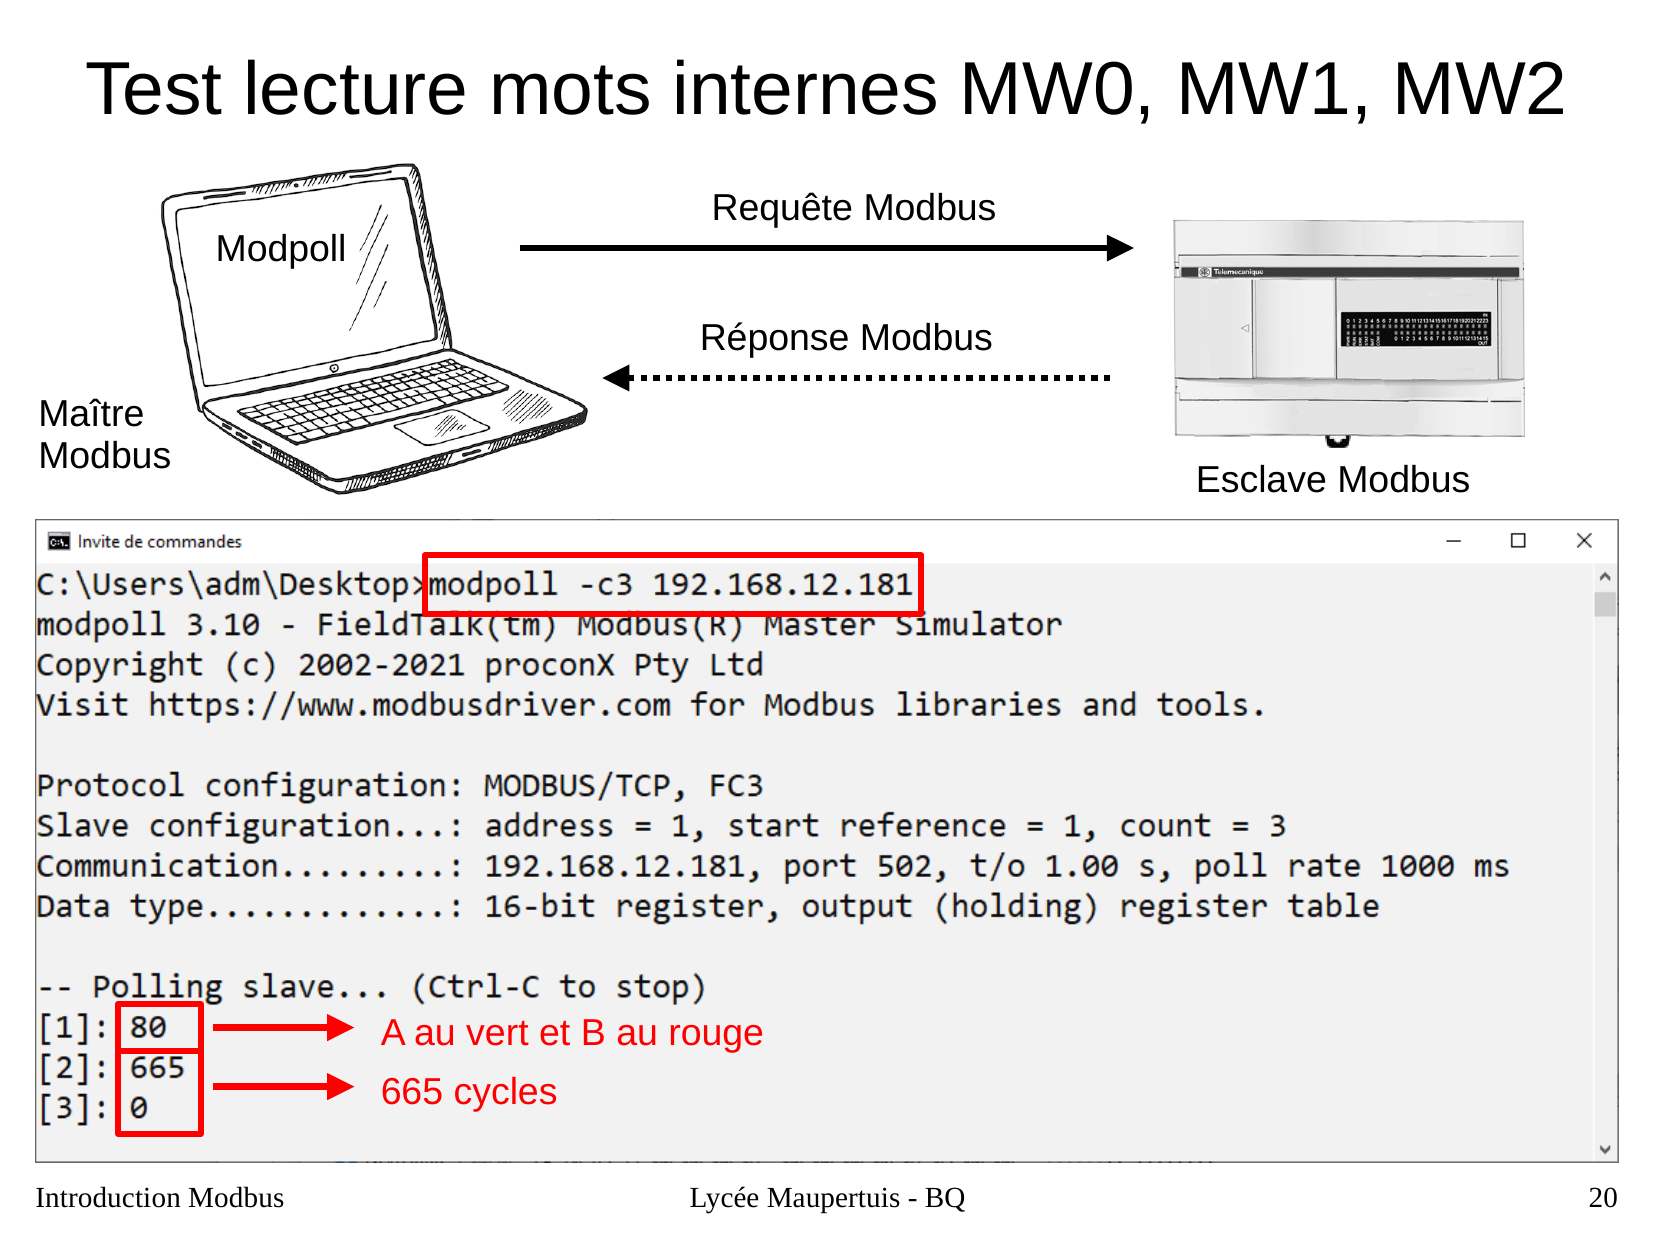

# Test lecture mots internes MW0, MW1, MW2
Requête Modbus
Modpoll
Réponse Modbus
Maître
Modbus
Esclave Modbus
A au vert et B au rouge
665 cycles
Introduction Modbus
Lycée Maupertuis - BQ
20